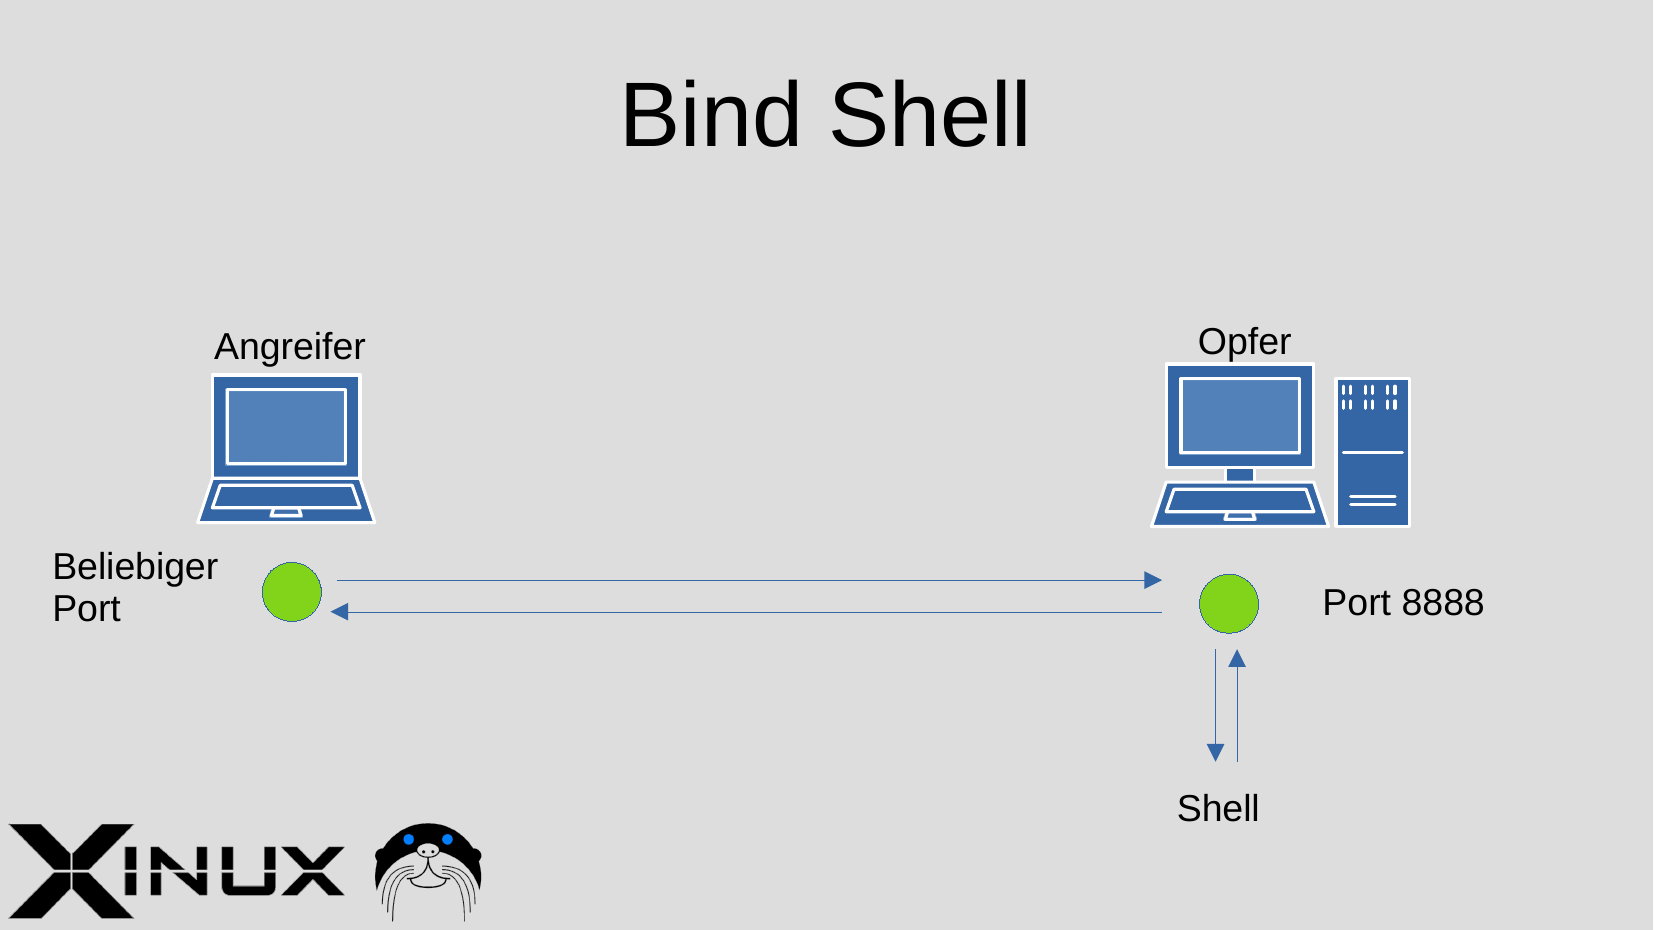

# Bind Shell
Opfer
Angreifer
Beliebiger
Port
Port 8888
Shell